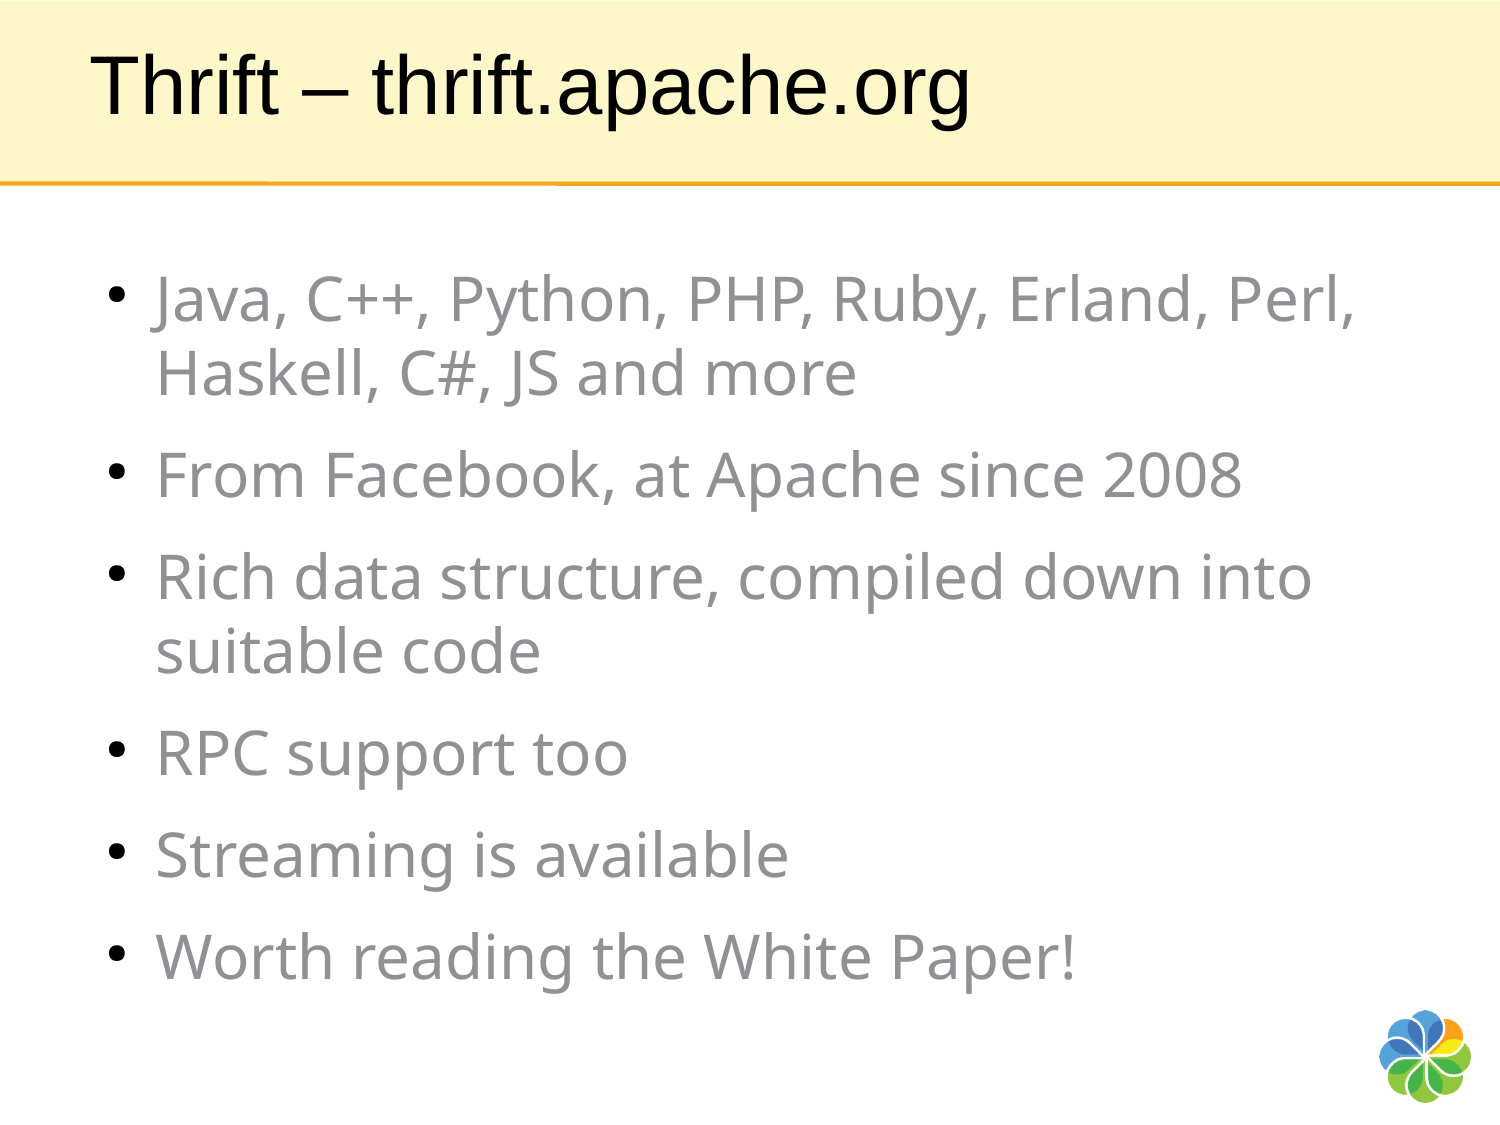

# Thrift – thrift.apache.org
Java, C++, Python, PHP, Ruby, Erland, Perl, Haskell, C#, JS and more
From Facebook, at Apache since 2008
Rich data structure, compiled down into suitable code
RPC support too
Streaming is available
Worth reading the White Paper!